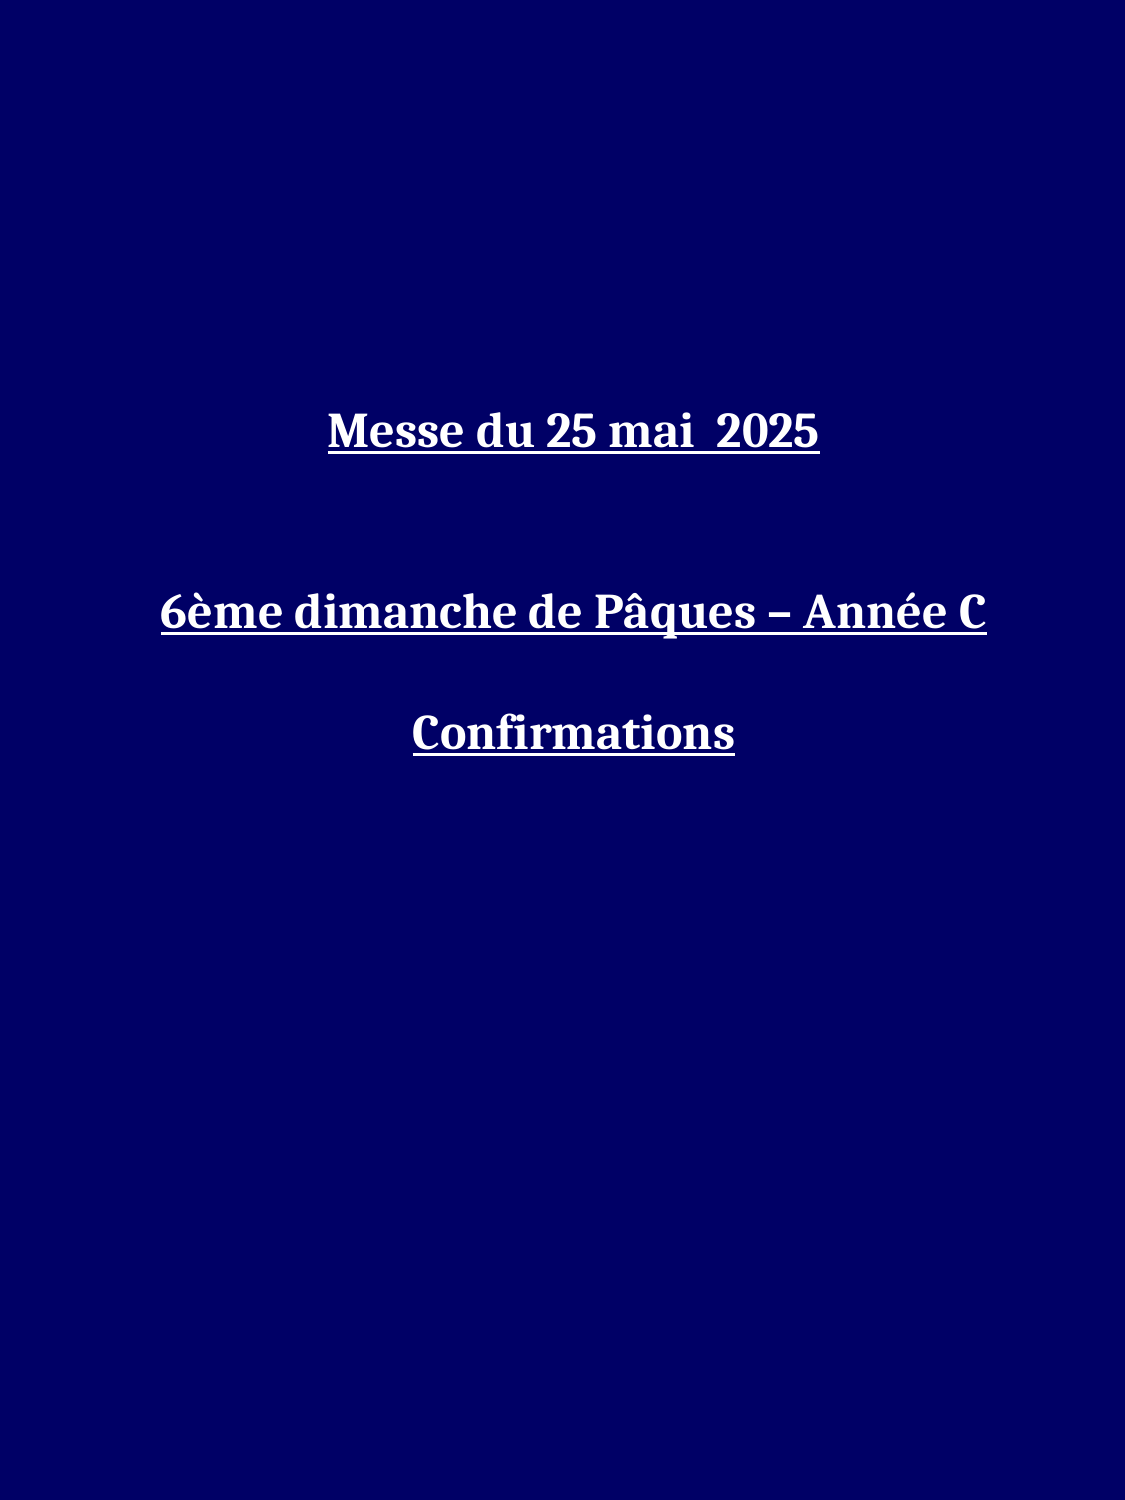

Messe du 25 mai 2025
6ème dimanche de Pâques – Année C
Confirmations